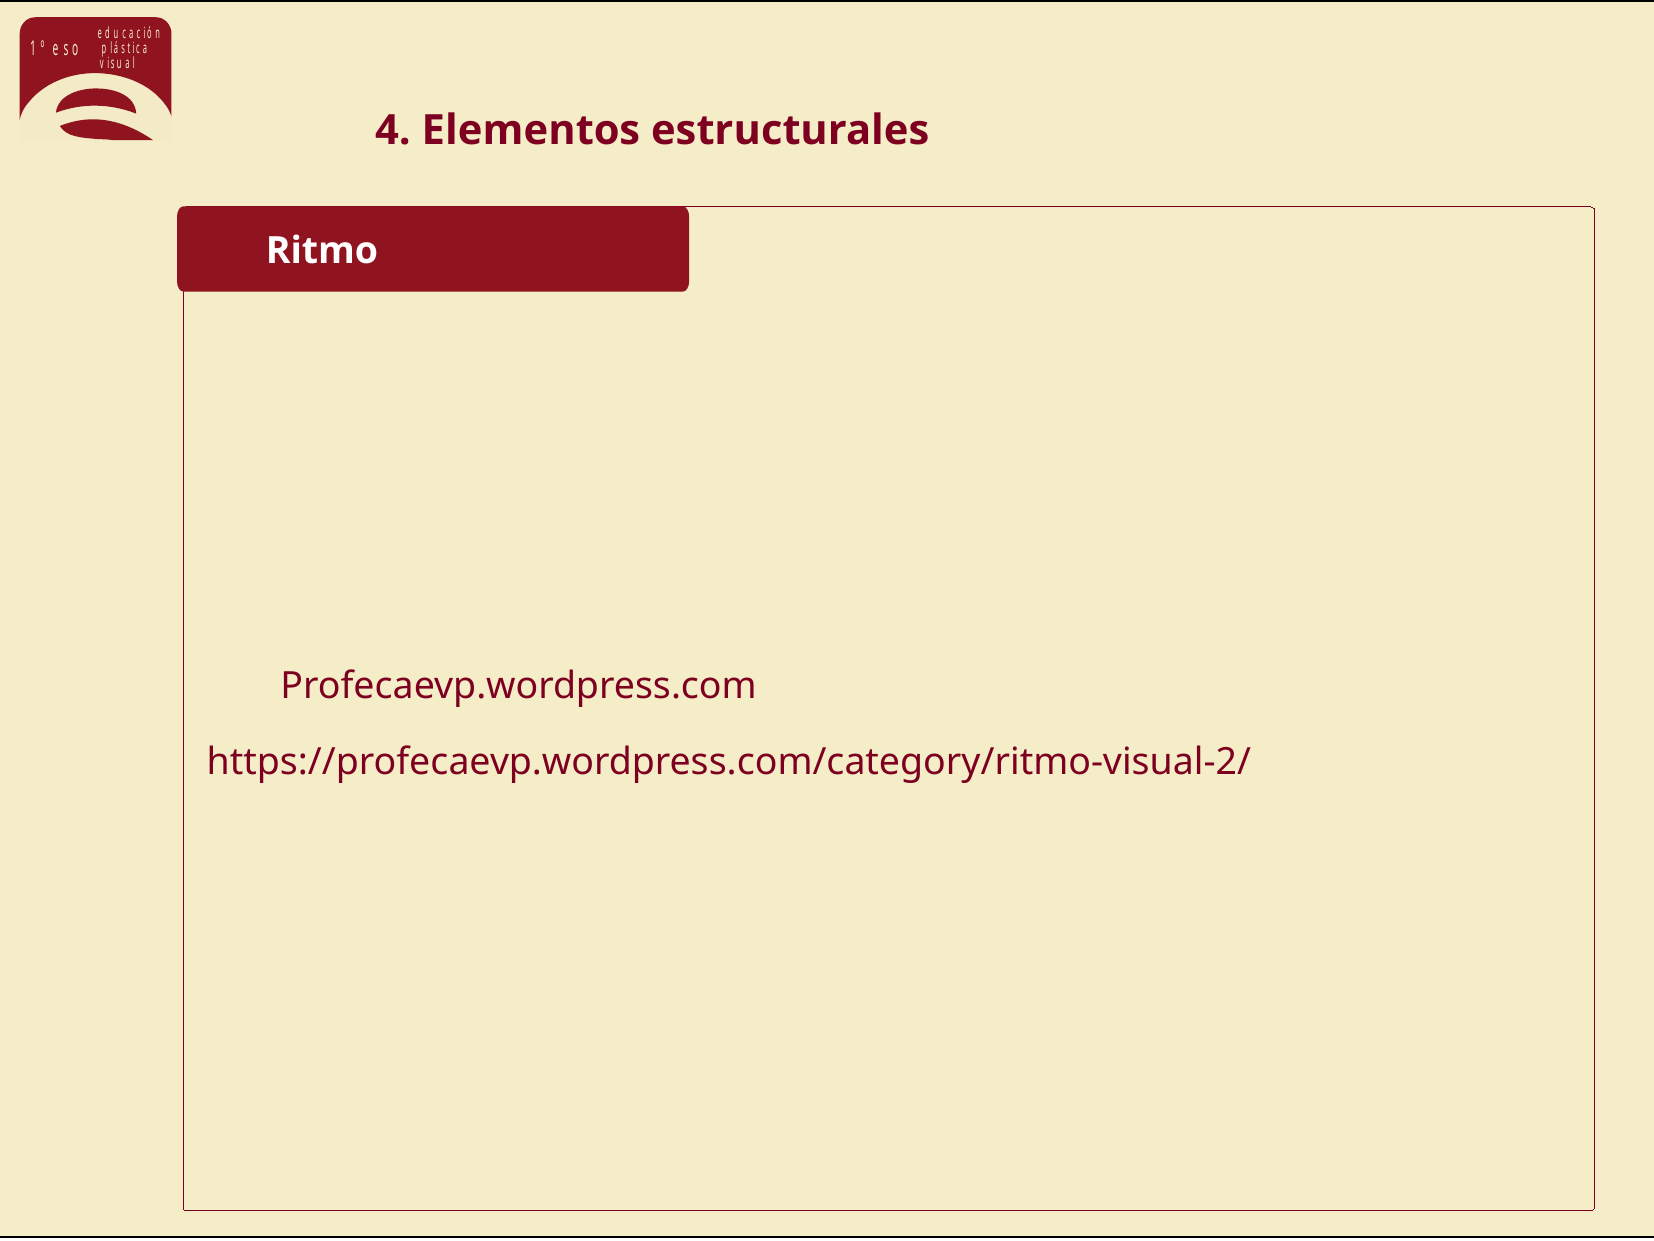

4. Elementos estructurales
Ritmo
	Profecaevp.wordpress.com
https://profecaevp.wordpress.com/category/ritmo-visual-2/
#